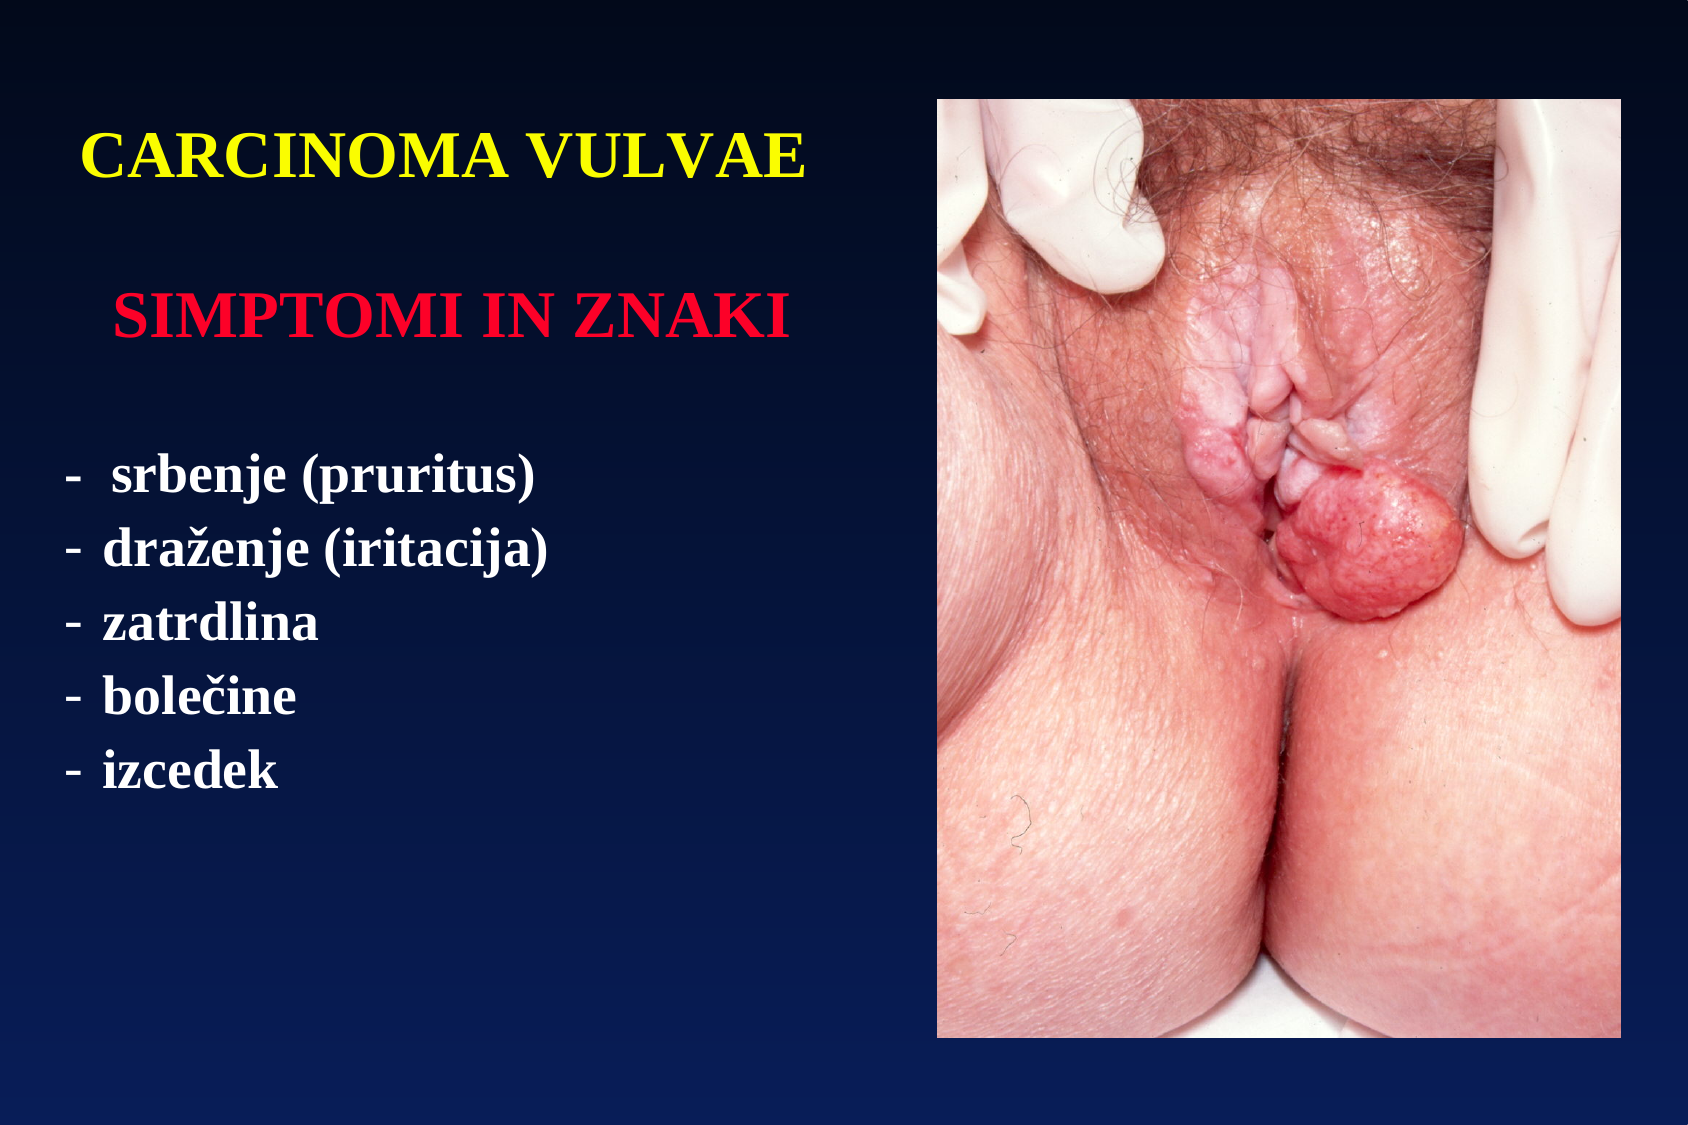

# CARCINOMA VULVAE SIMPTOMI IN ZNAKI
- srbenje (pruritus)
draženje (iritacija)
zatrdlina
bolečine
izcedek